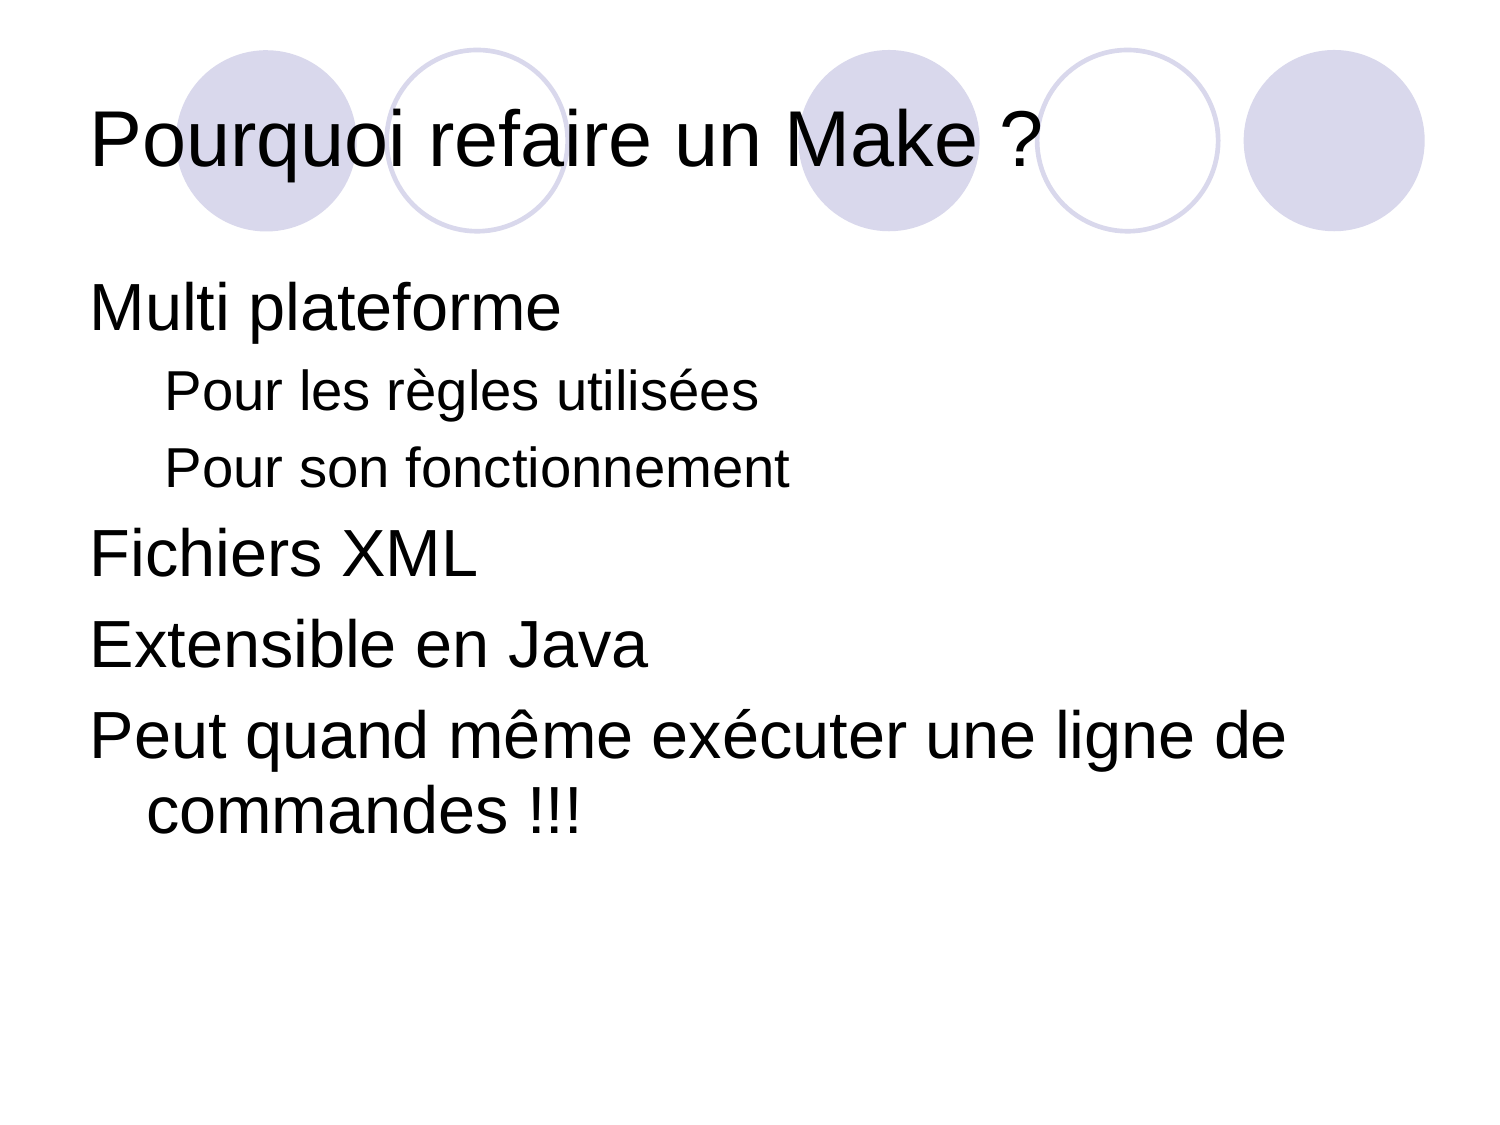

# Pourquoi refaire un Make ?
Multi plateforme
Pour les règles utilisées
Pour son fonctionnement
Fichiers XML
Extensible en Java
Peut quand même exécuter une ligne de commandes !!!